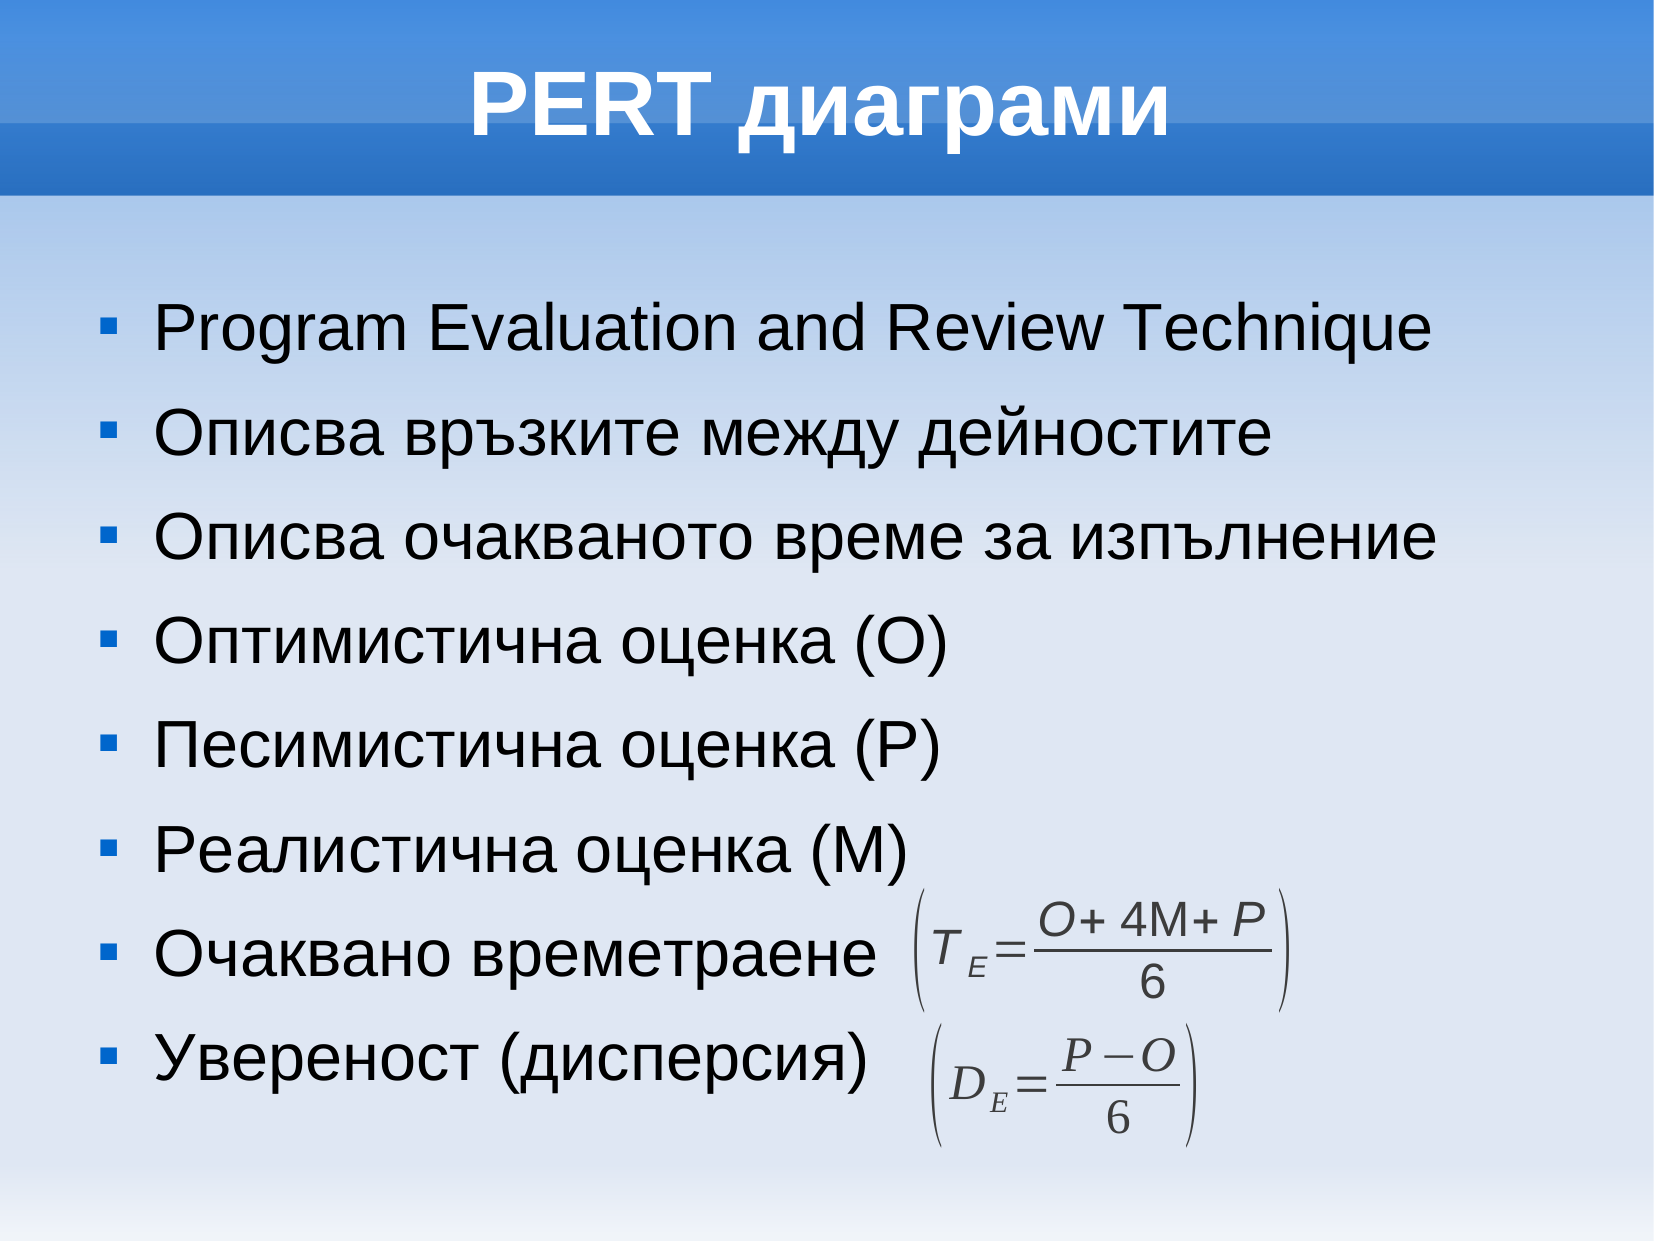

# PERT диаграми
Program Evaluation and Review Technique
Описва връзките между дейностите
Описва очакваното време за изпълнение
Оптимистична оценка (O)
Песимистична оценка (P)
Реалистична оценка (M)
Очаквано времетраене
Увереност (дисперсия)